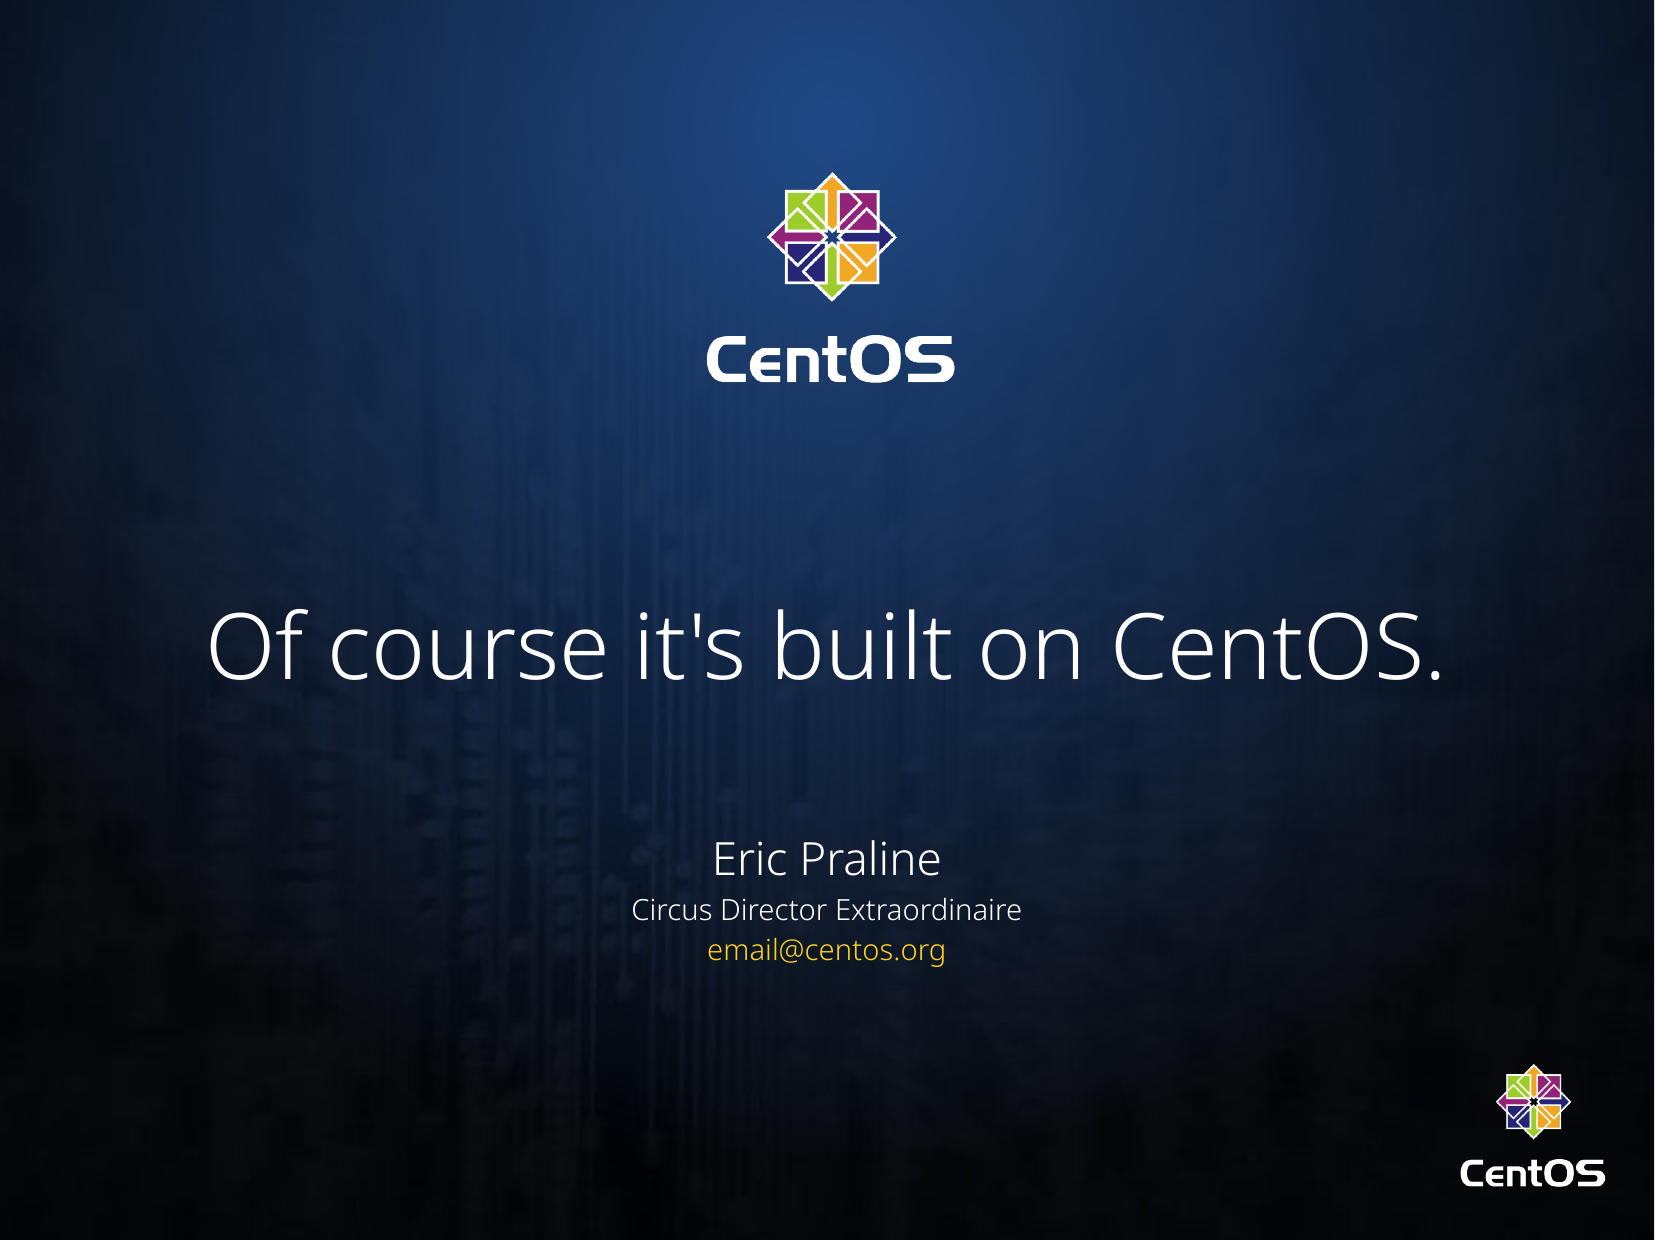

# Of course it's built on CentOS.
Eric Praline
Circus Director Extraordinaire
email@centos.org